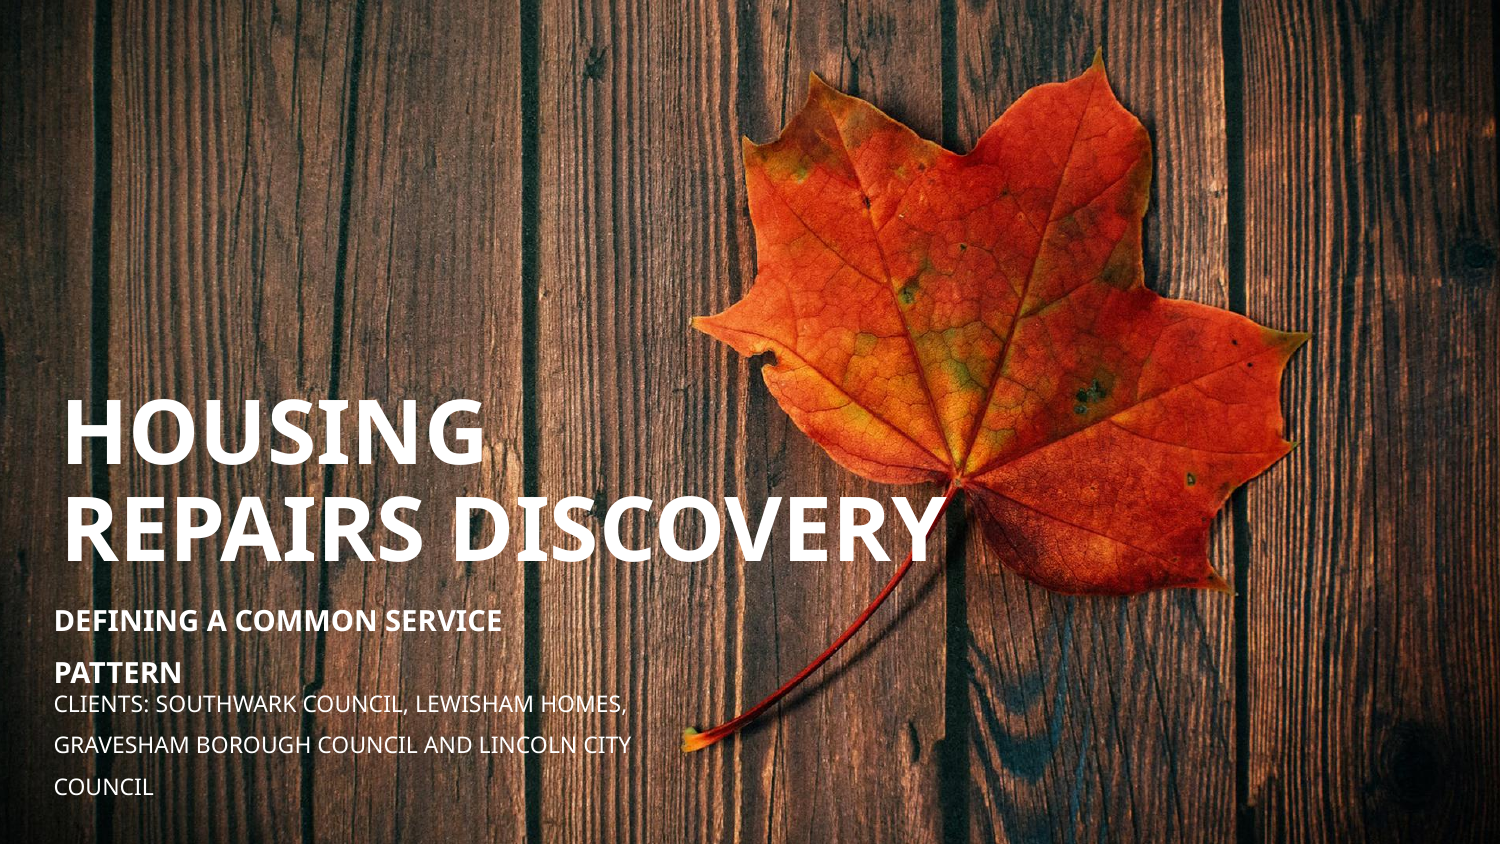

# HOUSING REPAIRS DISCOVERY
DEFINING A COMMON SERVICE PATTERN
CLIENTS: SOUTHWARK COUNCIL, LEWISHAM HOMES,
GRAVESHAM BOROUGH COUNCIL AND LINCOLN CITY COUNCIL